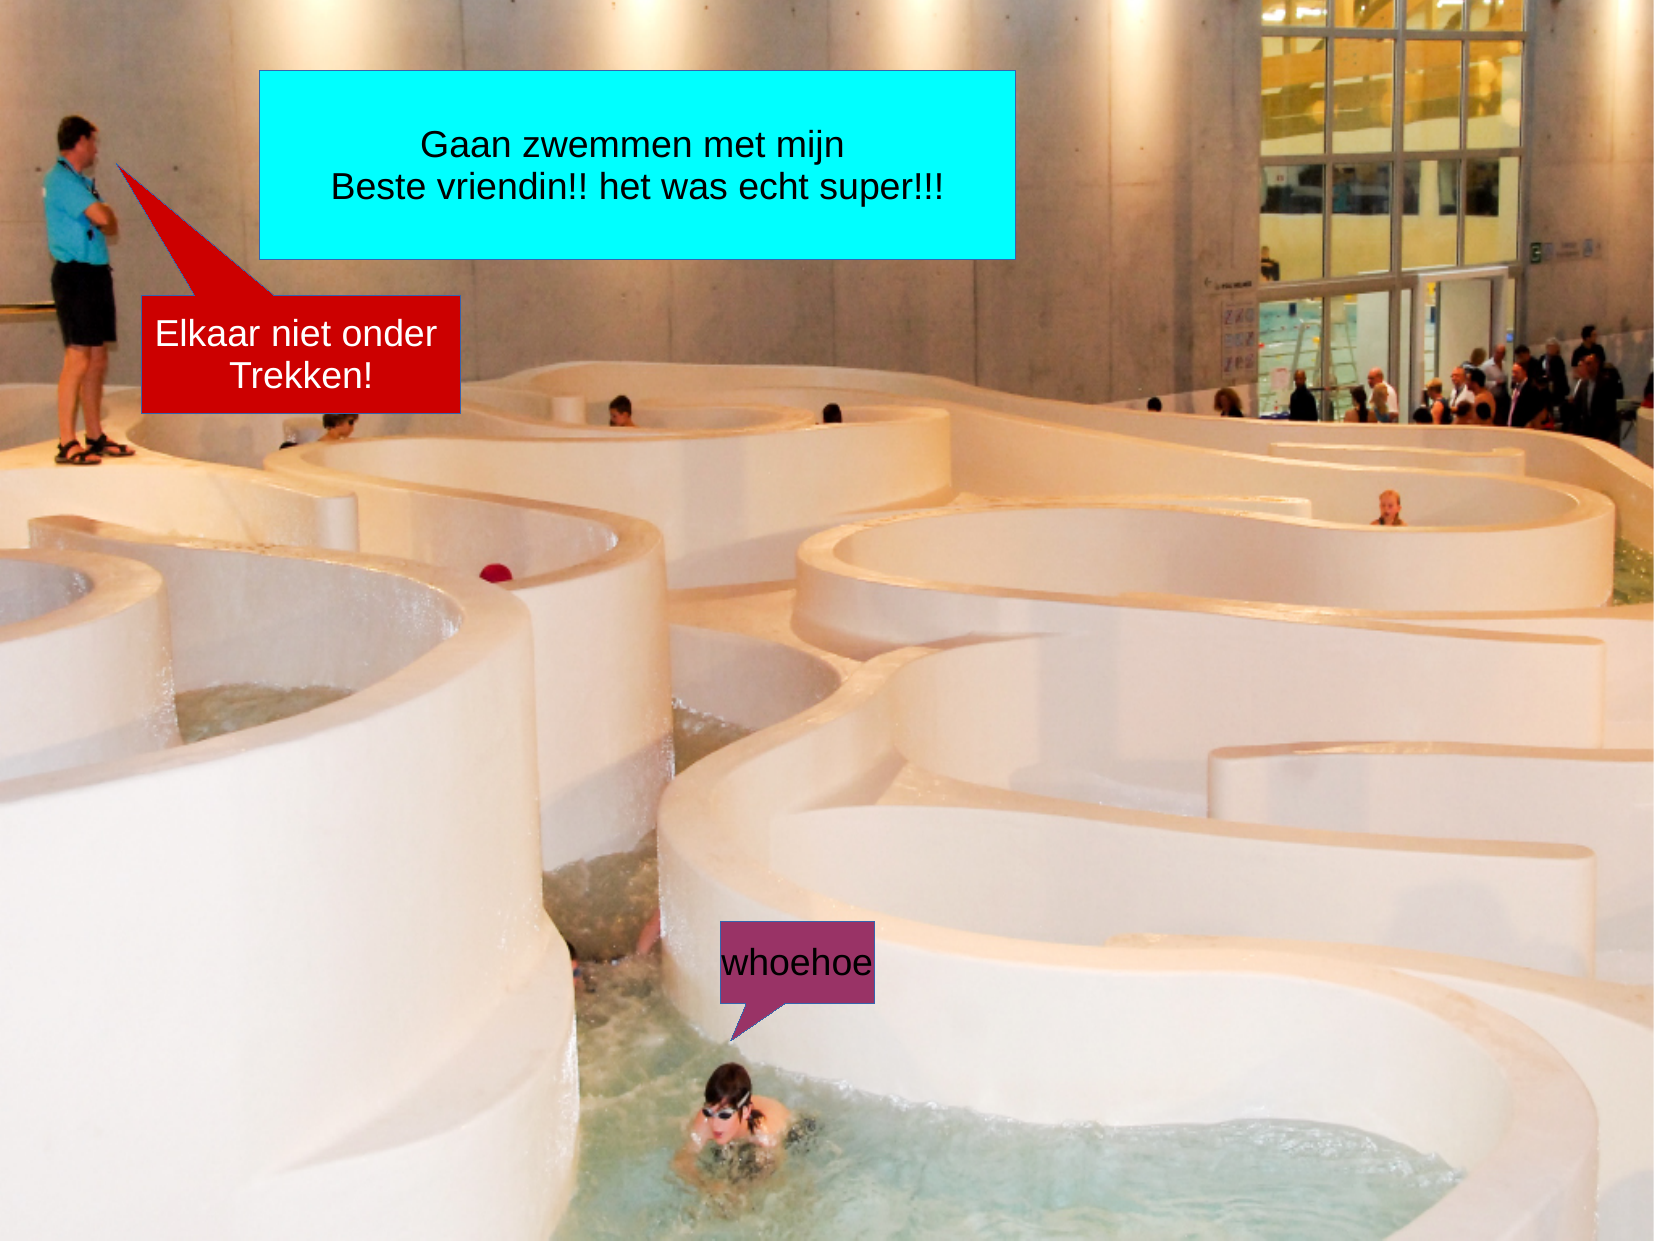

Gaan zwemmen met mijn
Beste vriendin!! het was echt super!!!
Elkaar niet onder
Trekken!
whoehoe